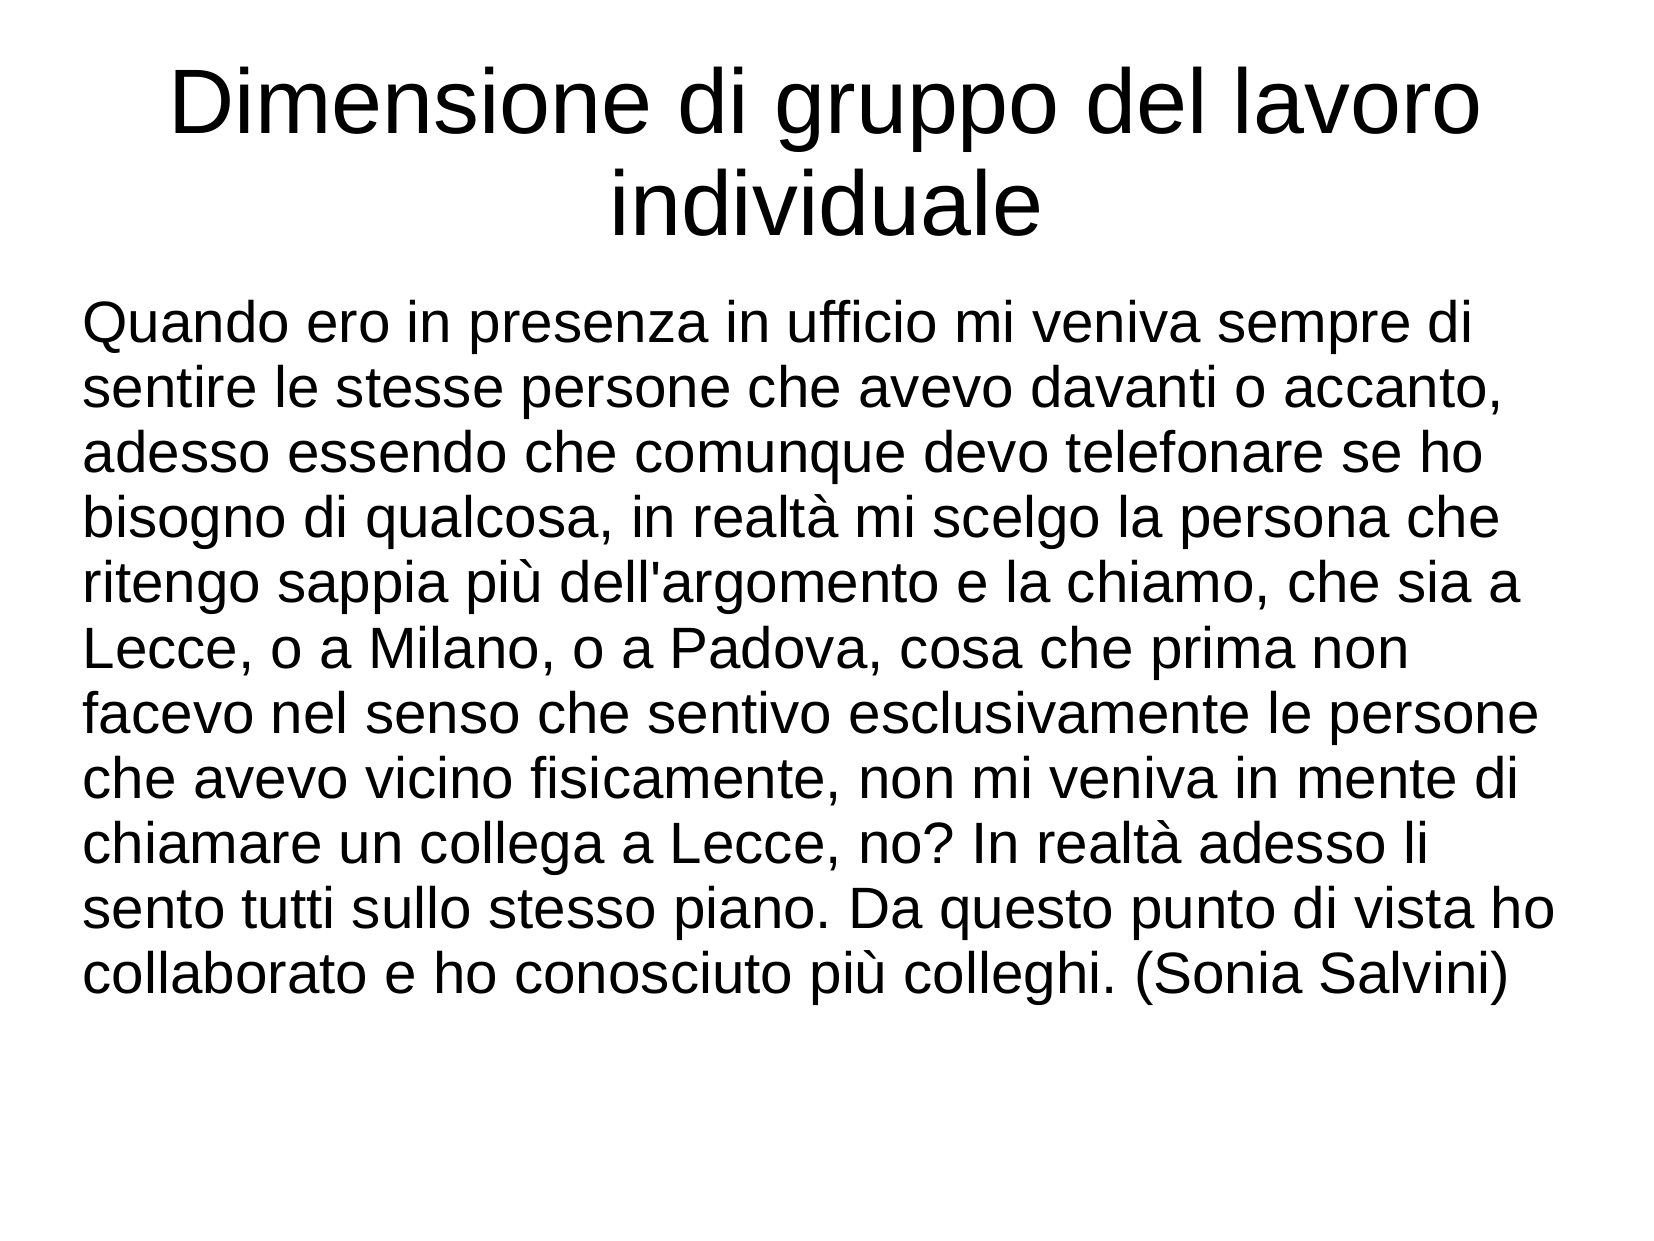

# Dimensione di gruppo del lavoro individuale
Quando ero in presenza in ufficio mi veniva sempre di sentire le stesse persone che avevo davanti o accanto, adesso essendo che comunque devo telefonare se ho bisogno di qualcosa, in realtà mi scelgo la persona che ritengo sappia più dell'argomento e la chiamo, che sia a Lecce, o a Milano, o a Padova, cosa che prima non facevo nel senso che sentivo esclusivamente le persone che avevo vicino fisicamente, non mi veniva in mente di chiamare un collega a Lecce, no? In realtà adesso li sento tutti sullo stesso piano. Da questo punto di vista ho collaborato e ho conosciuto più colleghi. (Sonia Salvini)